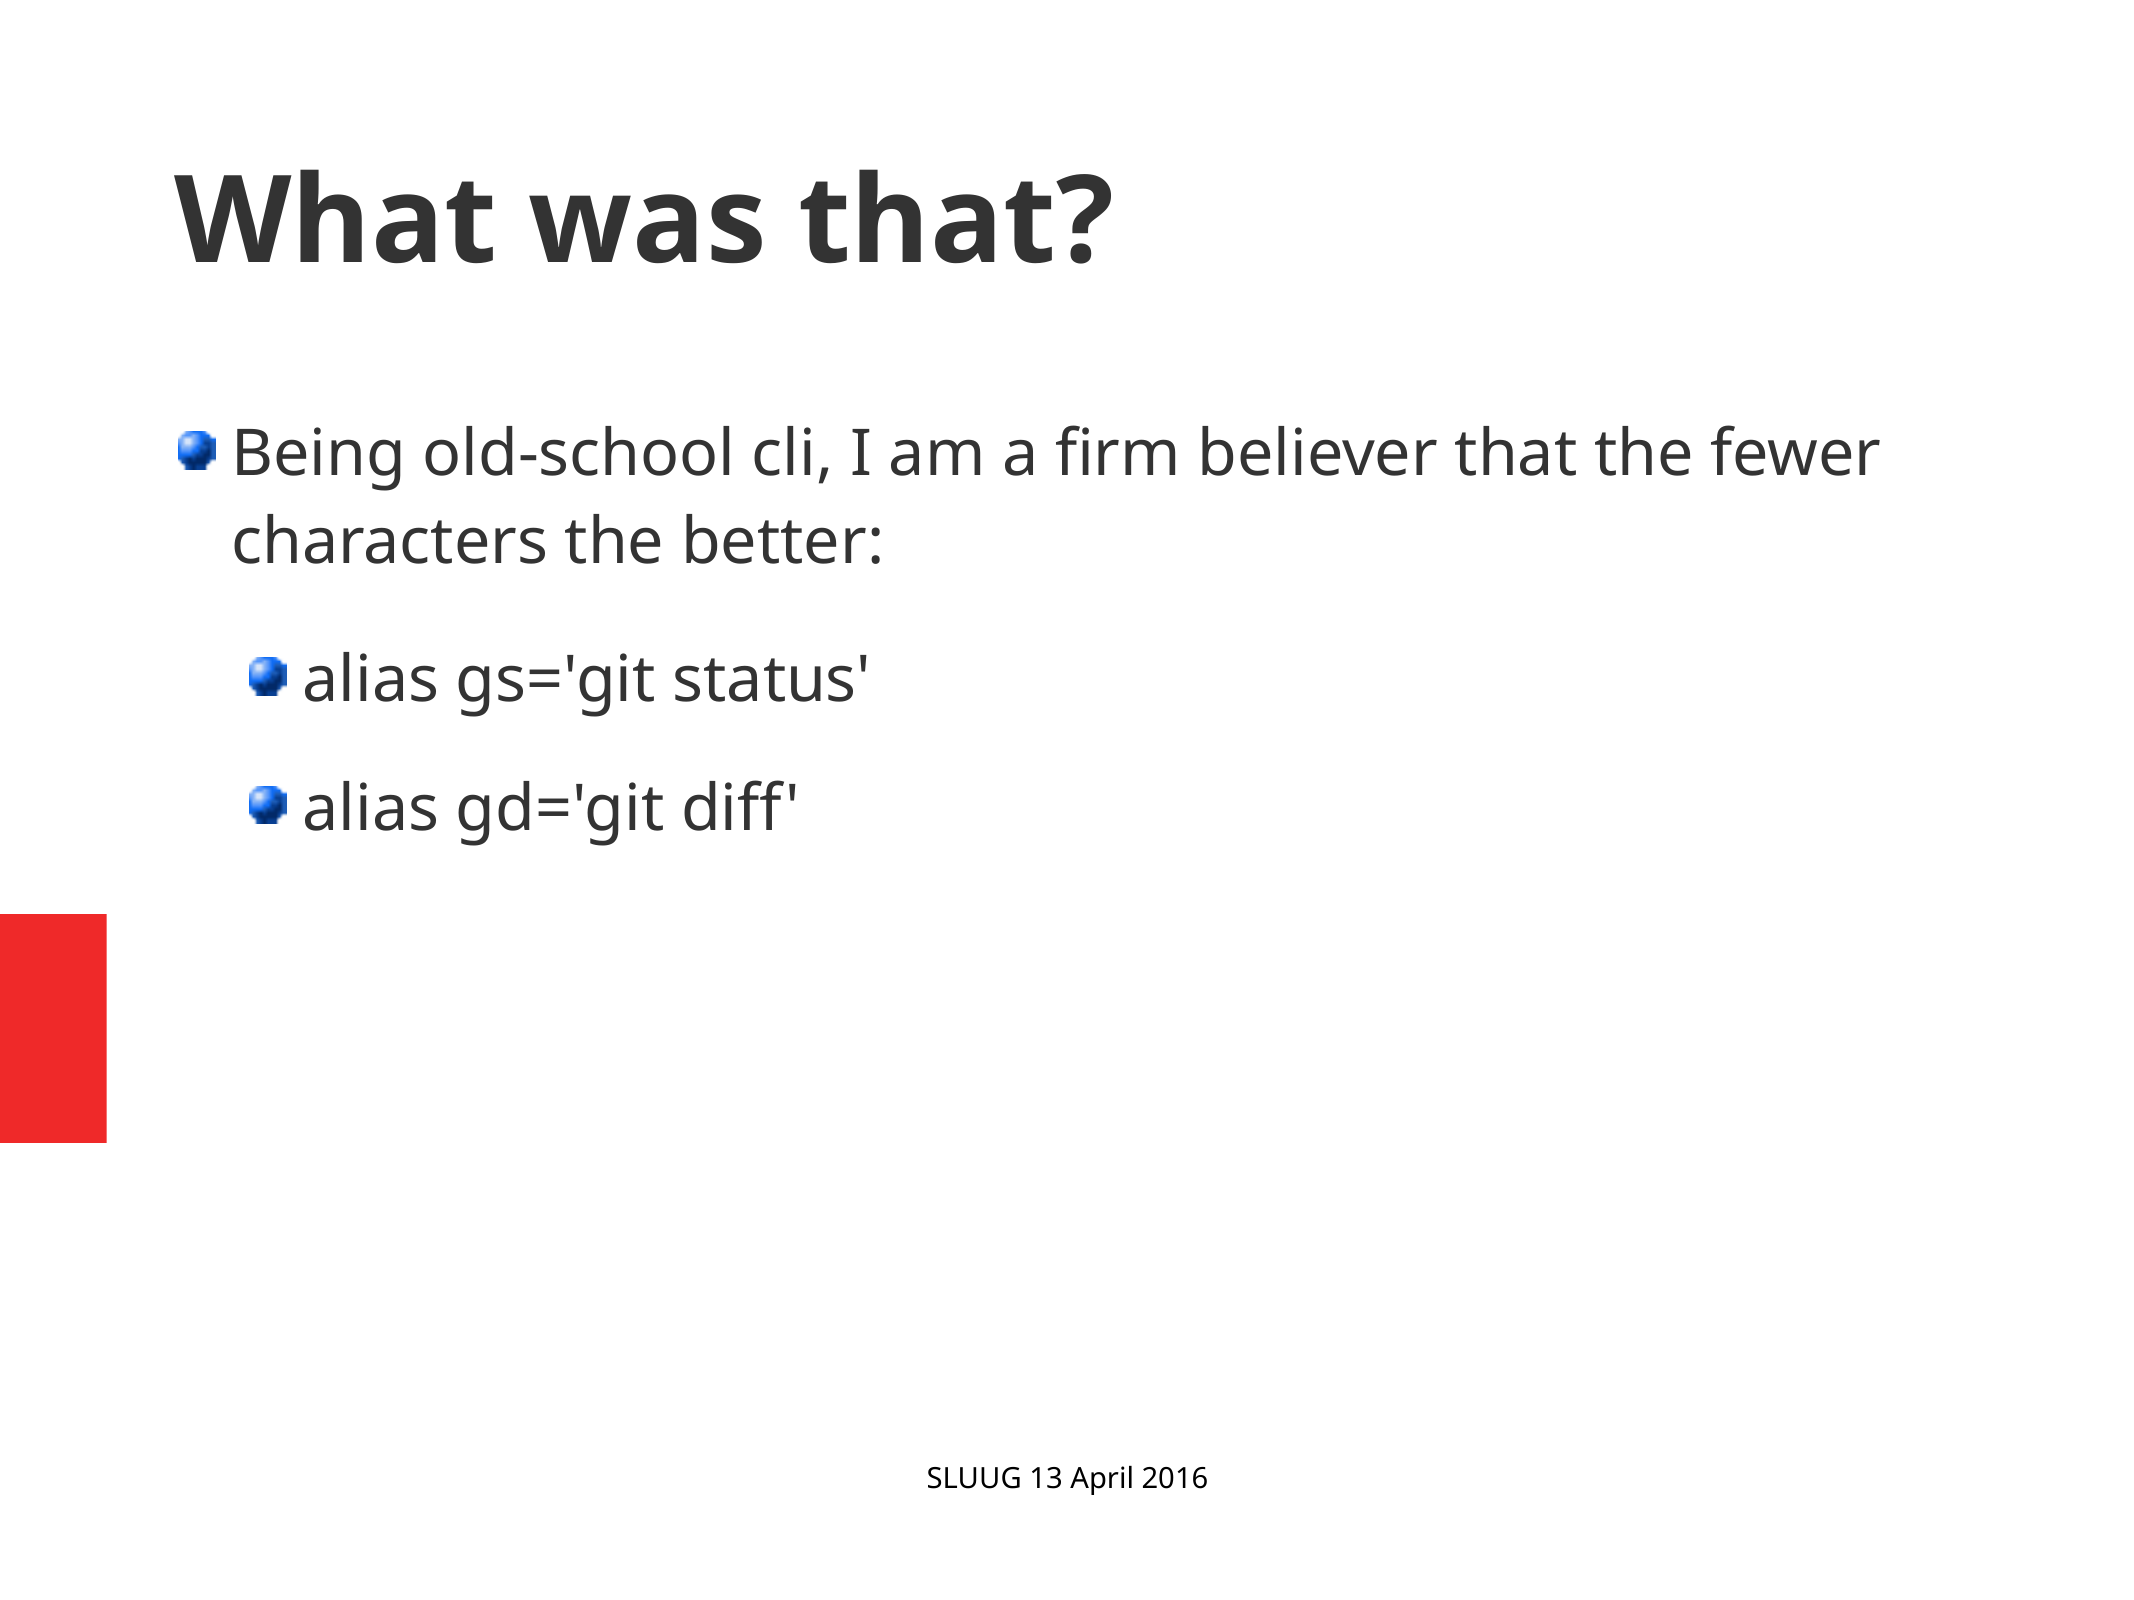

# What was that?
Being old-school cli, I am a firm believer that the fewer characters the better:
alias gs='git status'
alias gd='git diff'